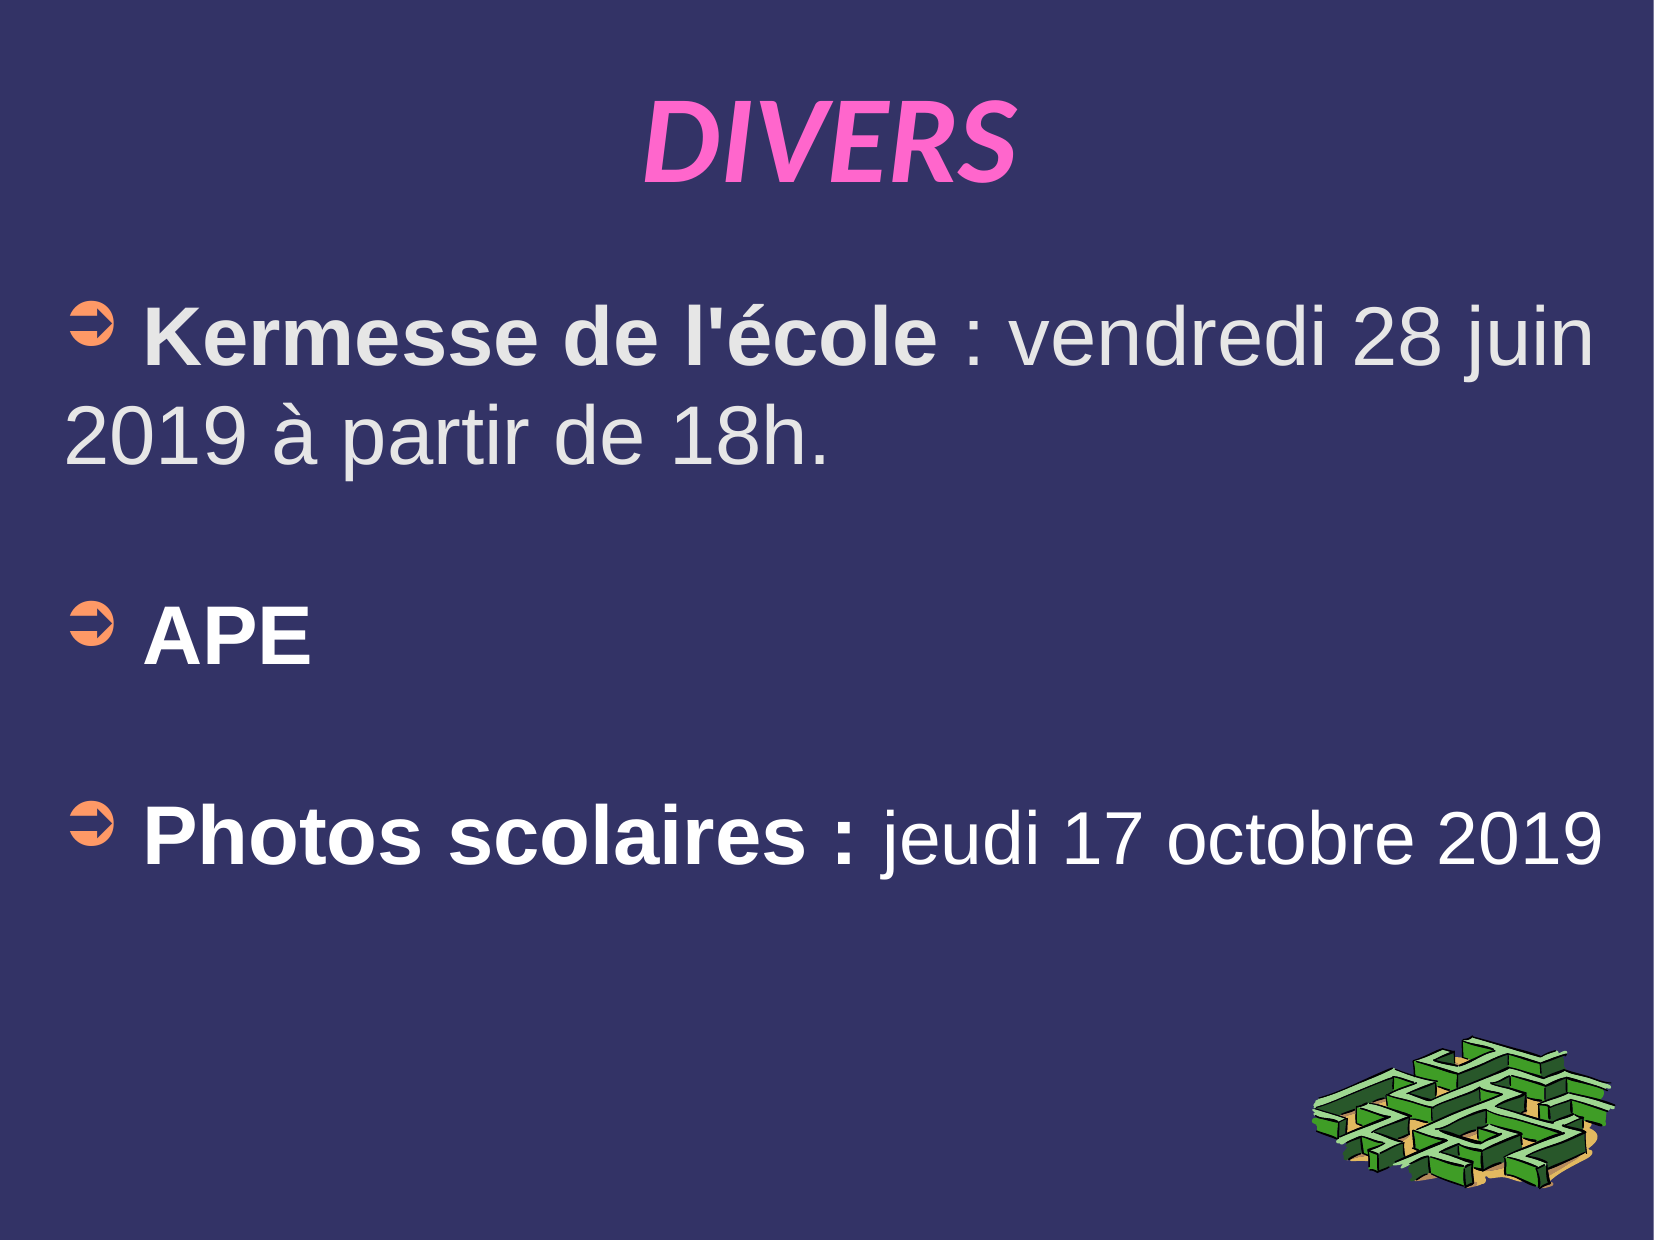

# DIVERS
 Kermesse de l'école : vendredi 28 juin 2019 à partir de 18h.
 APE
 Photos scolaires : jeudi 17 octobre 2019